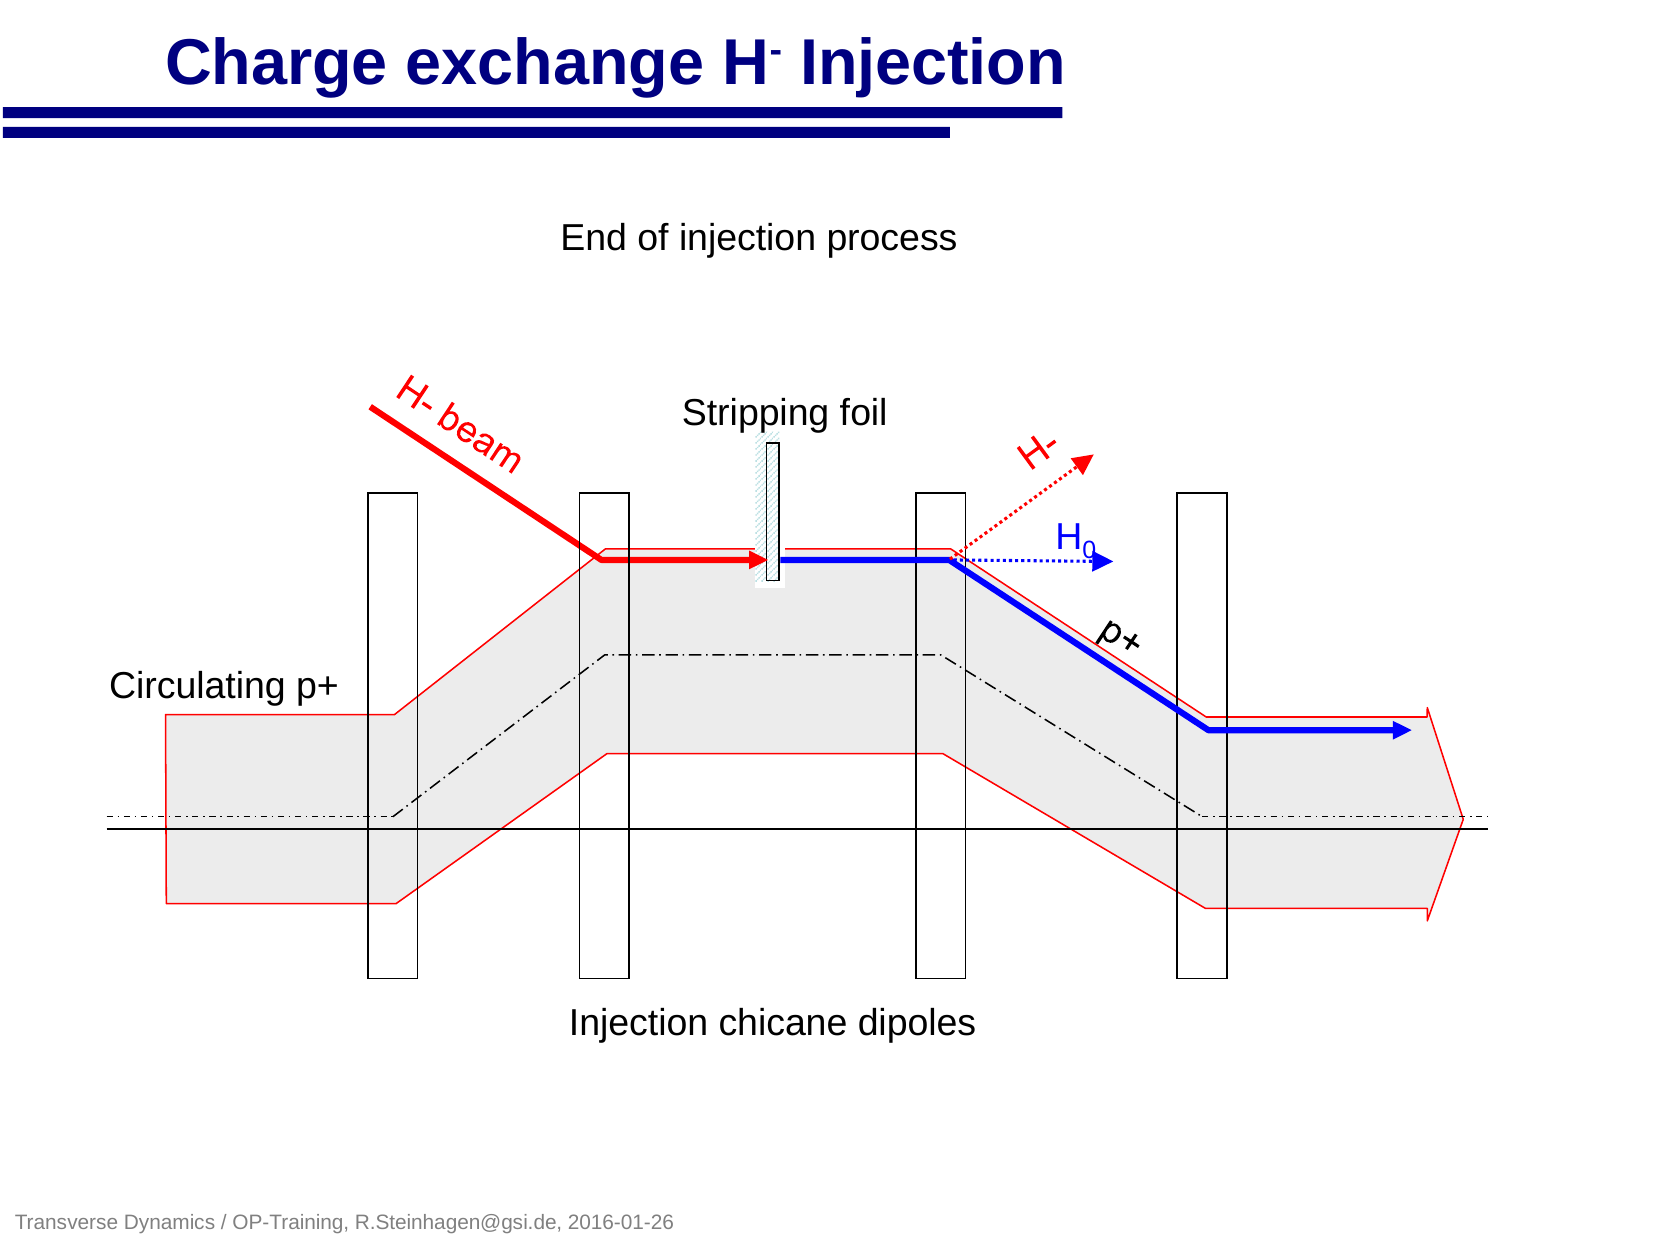

# Charge exchange H- Injection
End of injection process
Stripping foil
H
0
Circulating p+
Injection chicane dipoles